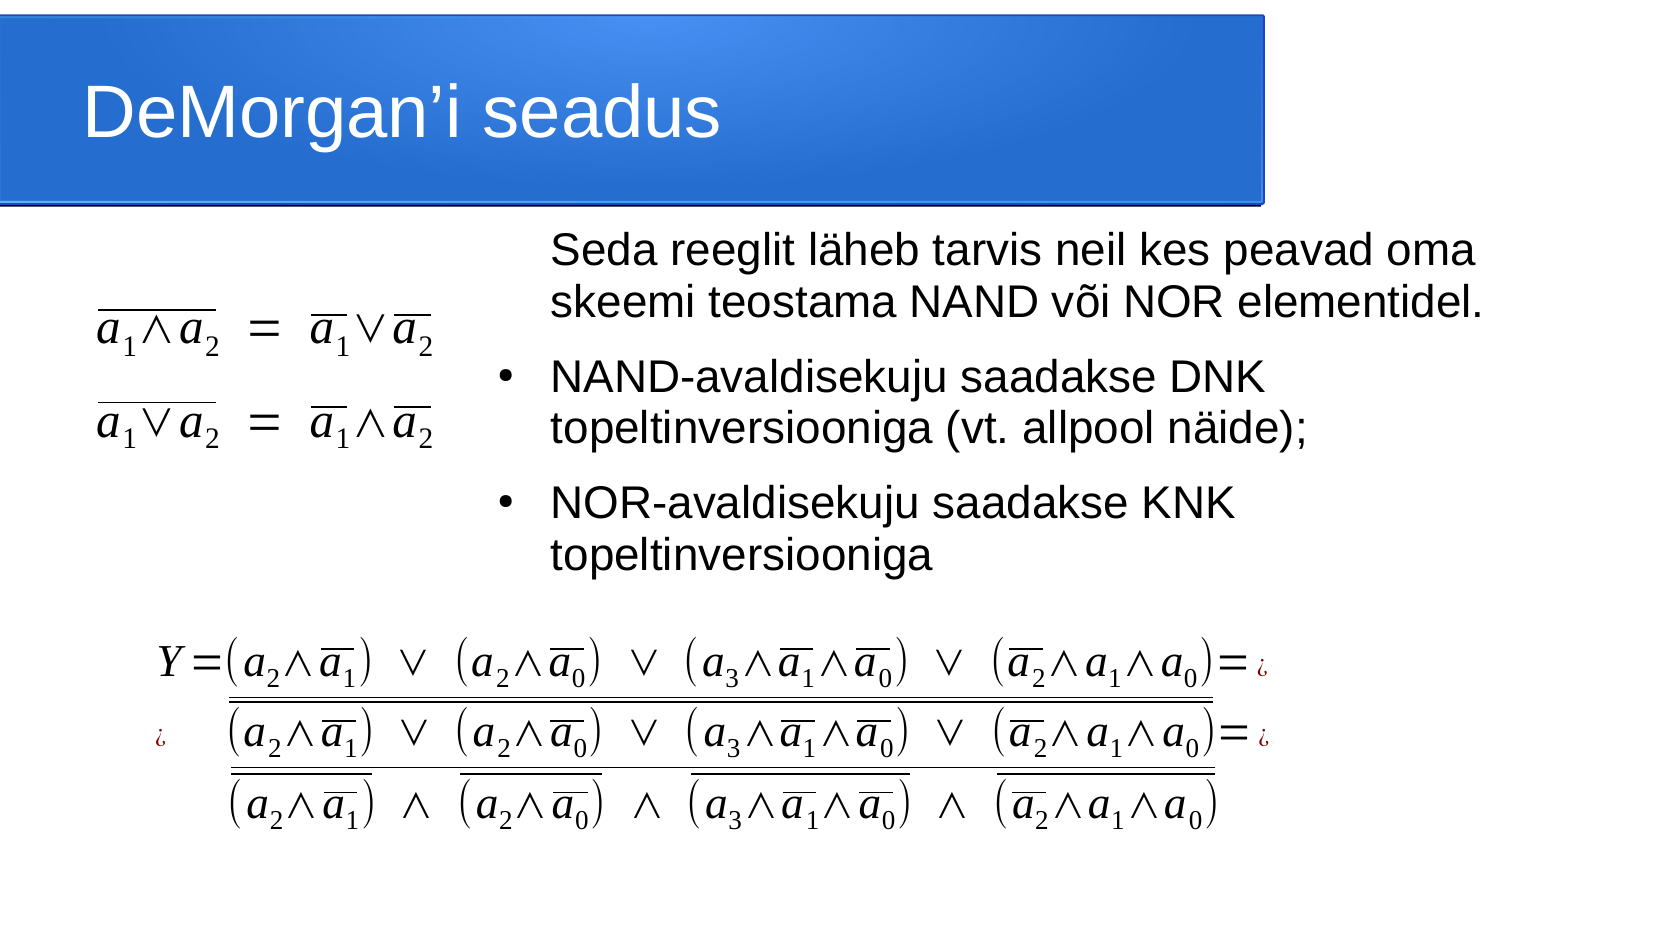

# DeMorgan’i seadus
Seda reeglit läheb tarvis neil kes peavad oma skeemi teostama NAND või NOR elementidel.
NAND-avaldisekuju saadakse DNK topeltinversiooniga (vt. allpool näide);
NOR-avaldisekuju saadakse KNK topeltinversiooniga